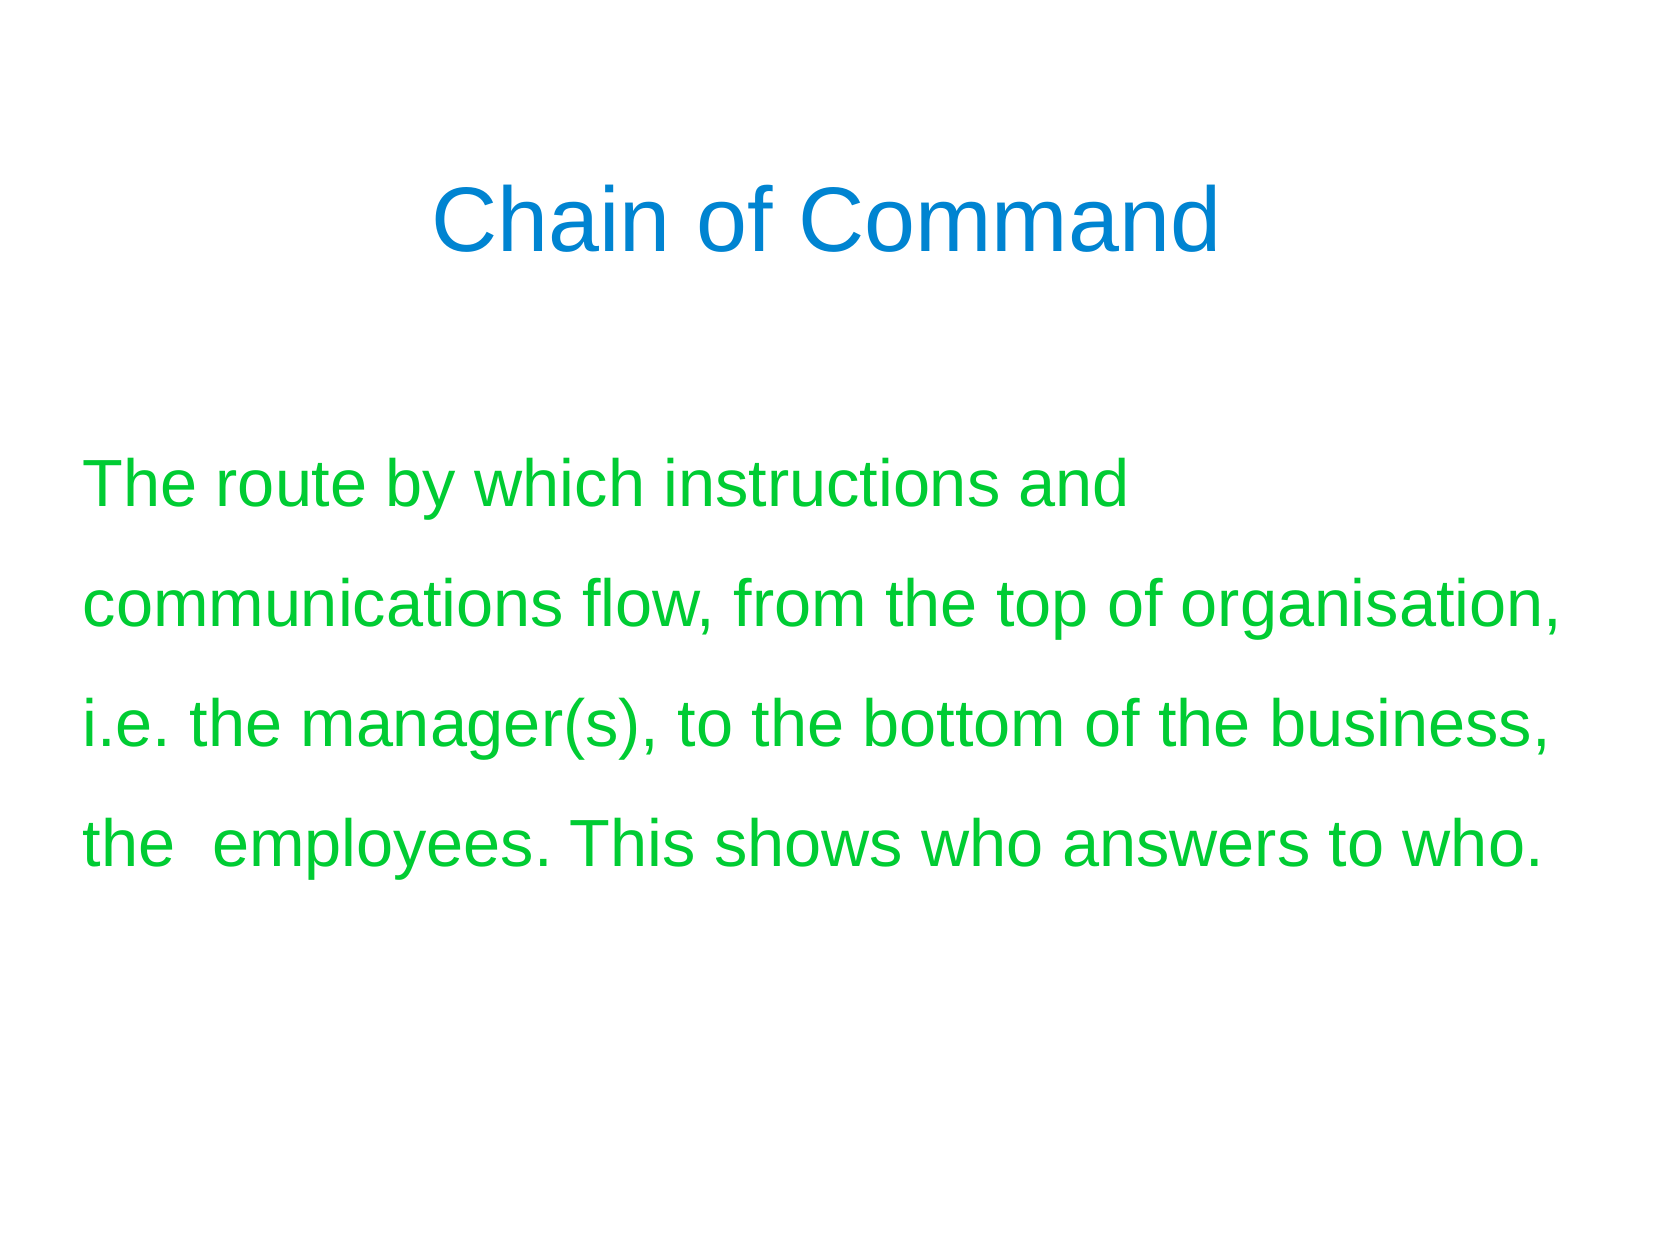

# Chain of Command
The route by which instructions and communications flow, from the top of organisation, i.e. the manager(s), to the bottom of the business, the employees. This shows who answers to who.